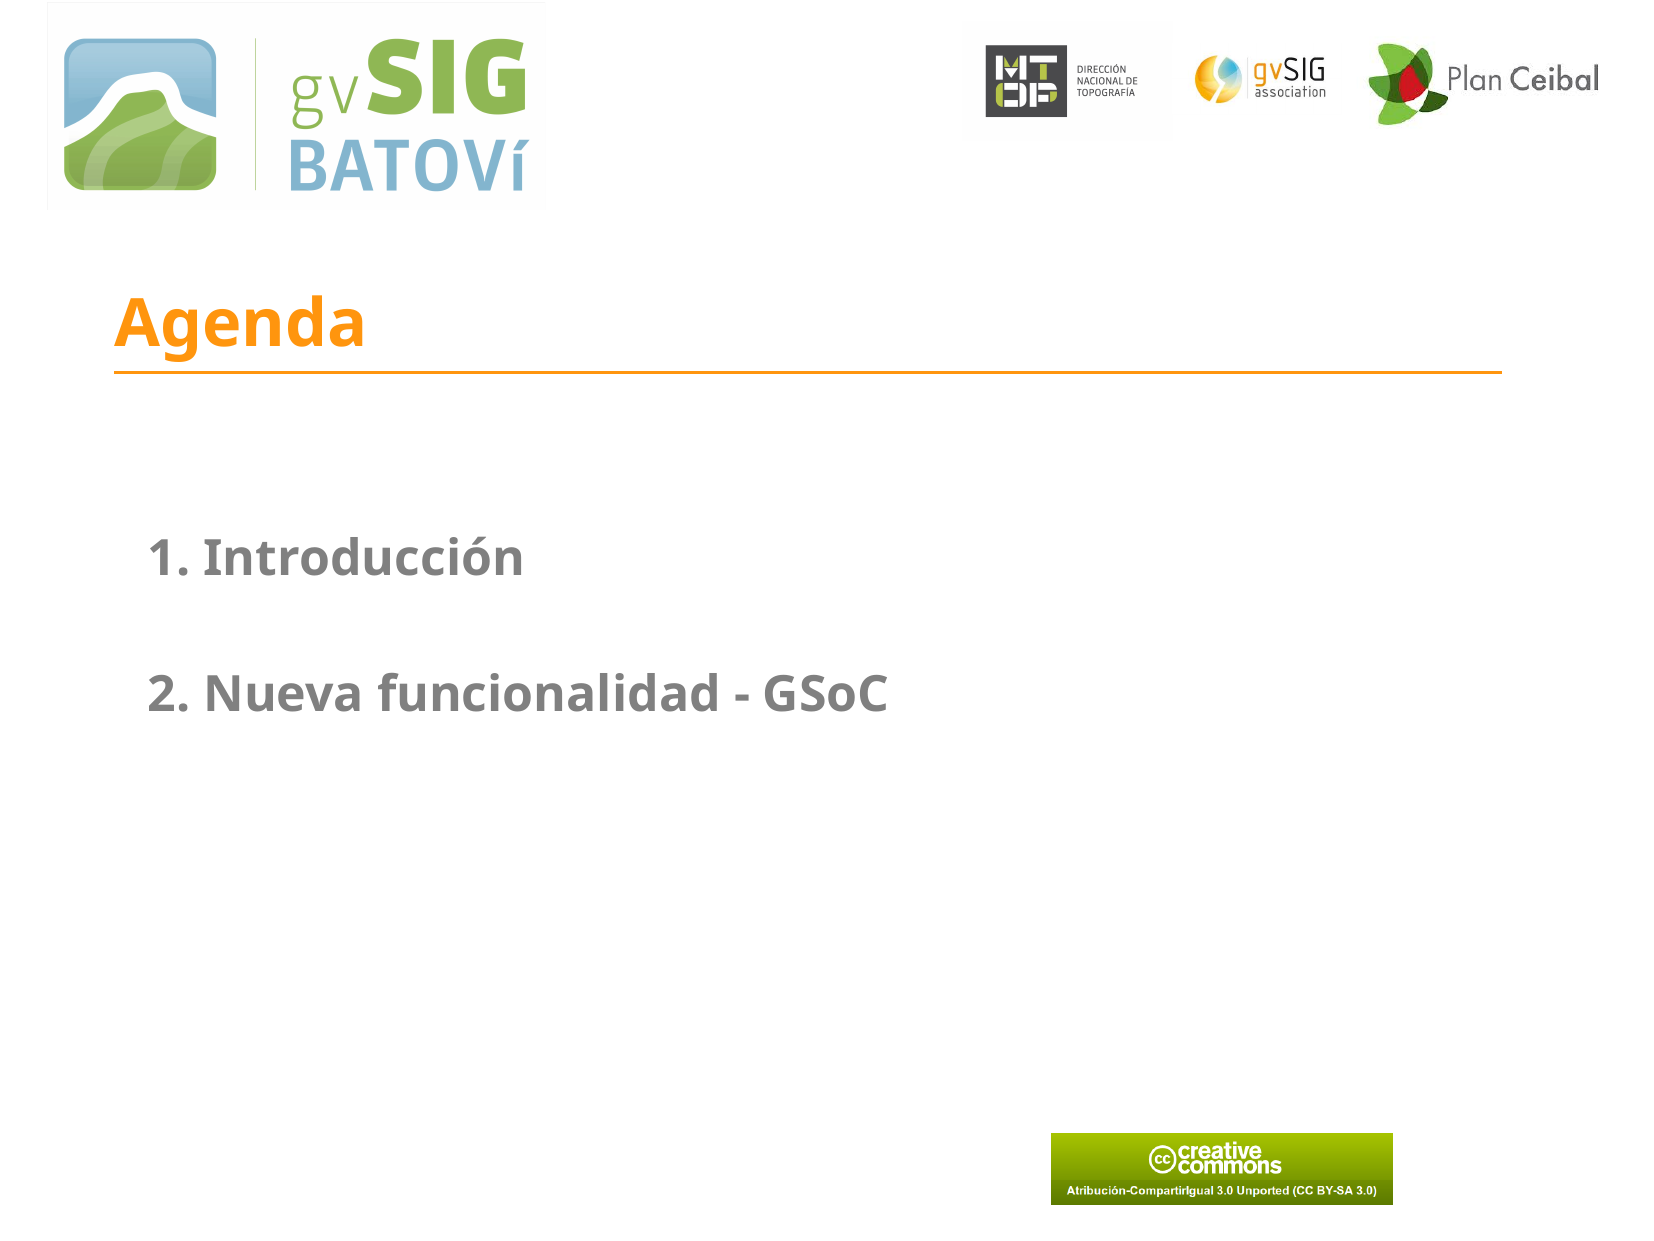

# Agenda
1. Introducción
2. Nueva funcionalidad - GSoC